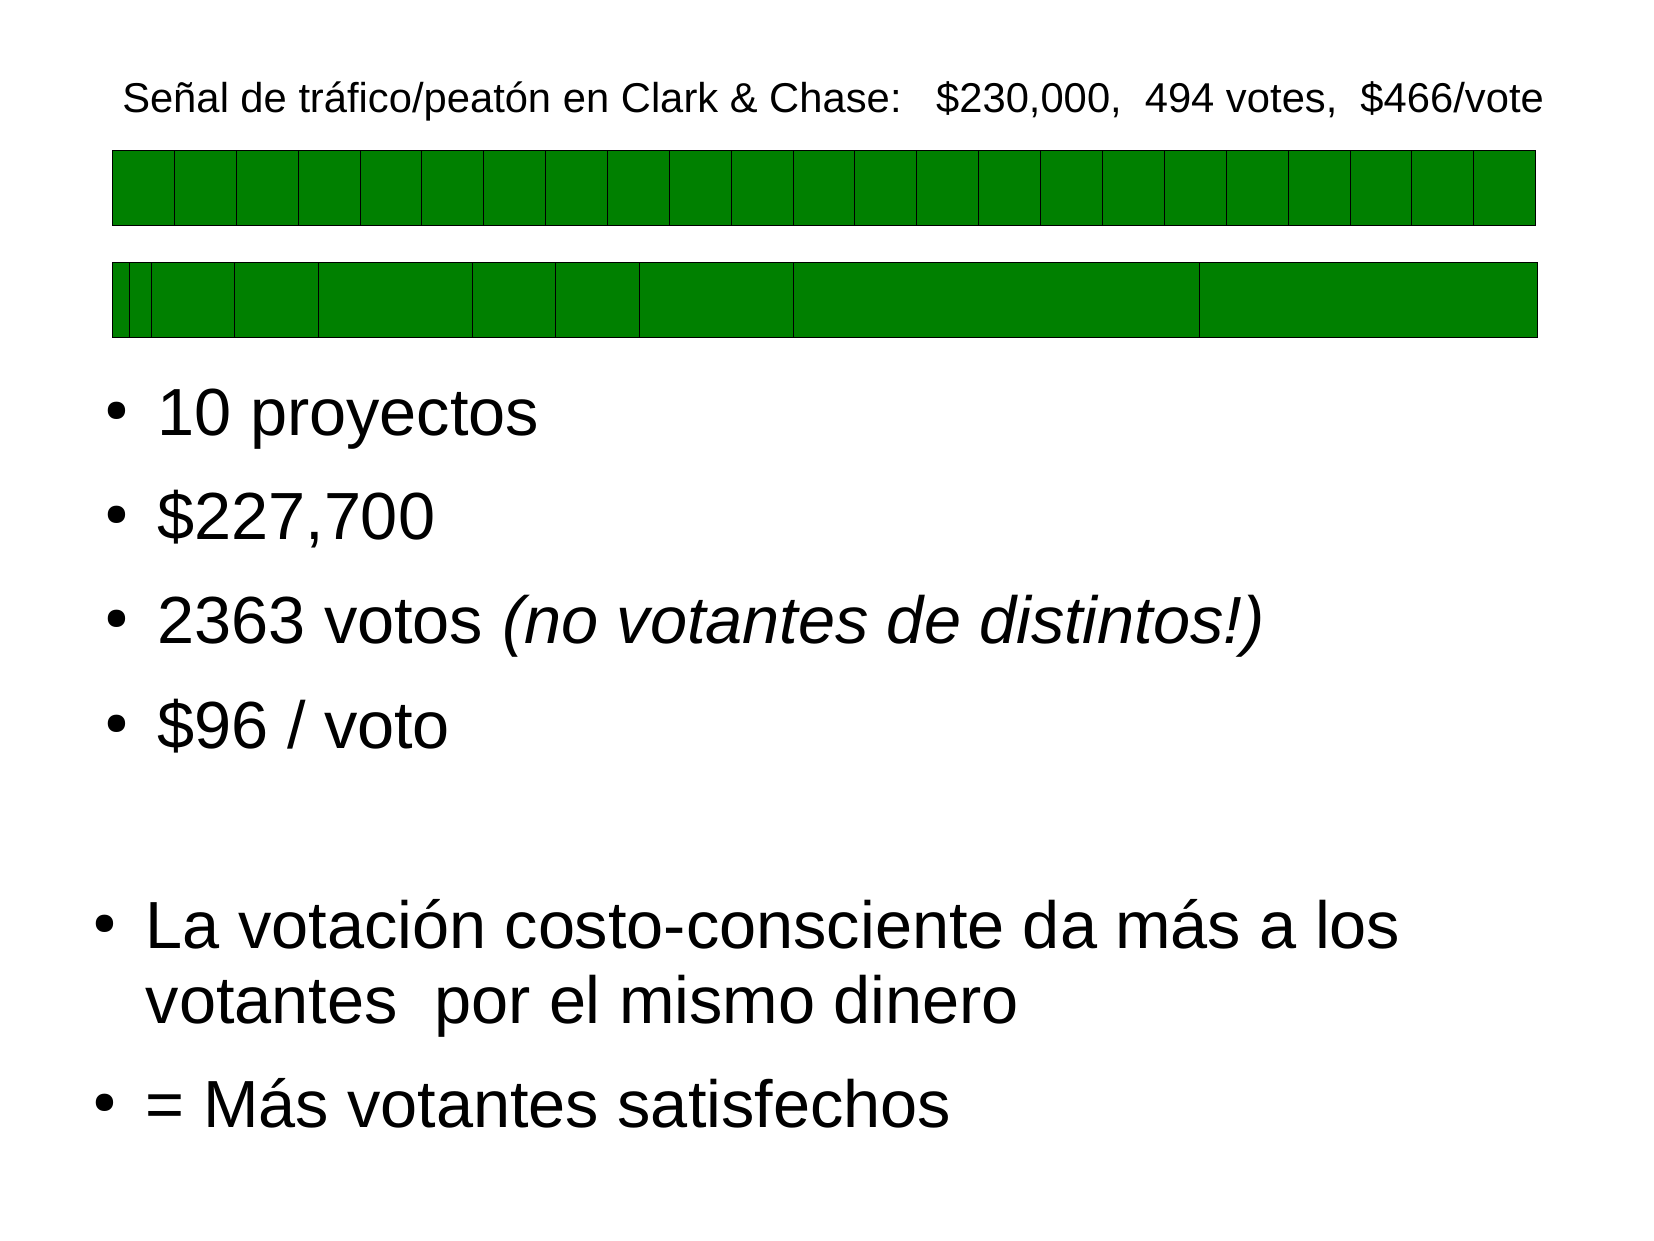

Señal de tráfico/peatón en Clark & Chase: $230,000, 494 votes, $466/vote
10 proyectos
$227,700
2363 votos (no votantes de distintos!)
$96 / voto
# La votación costo-consciente da más a los votantes por el mismo dinero
= Más votantes satisfechos